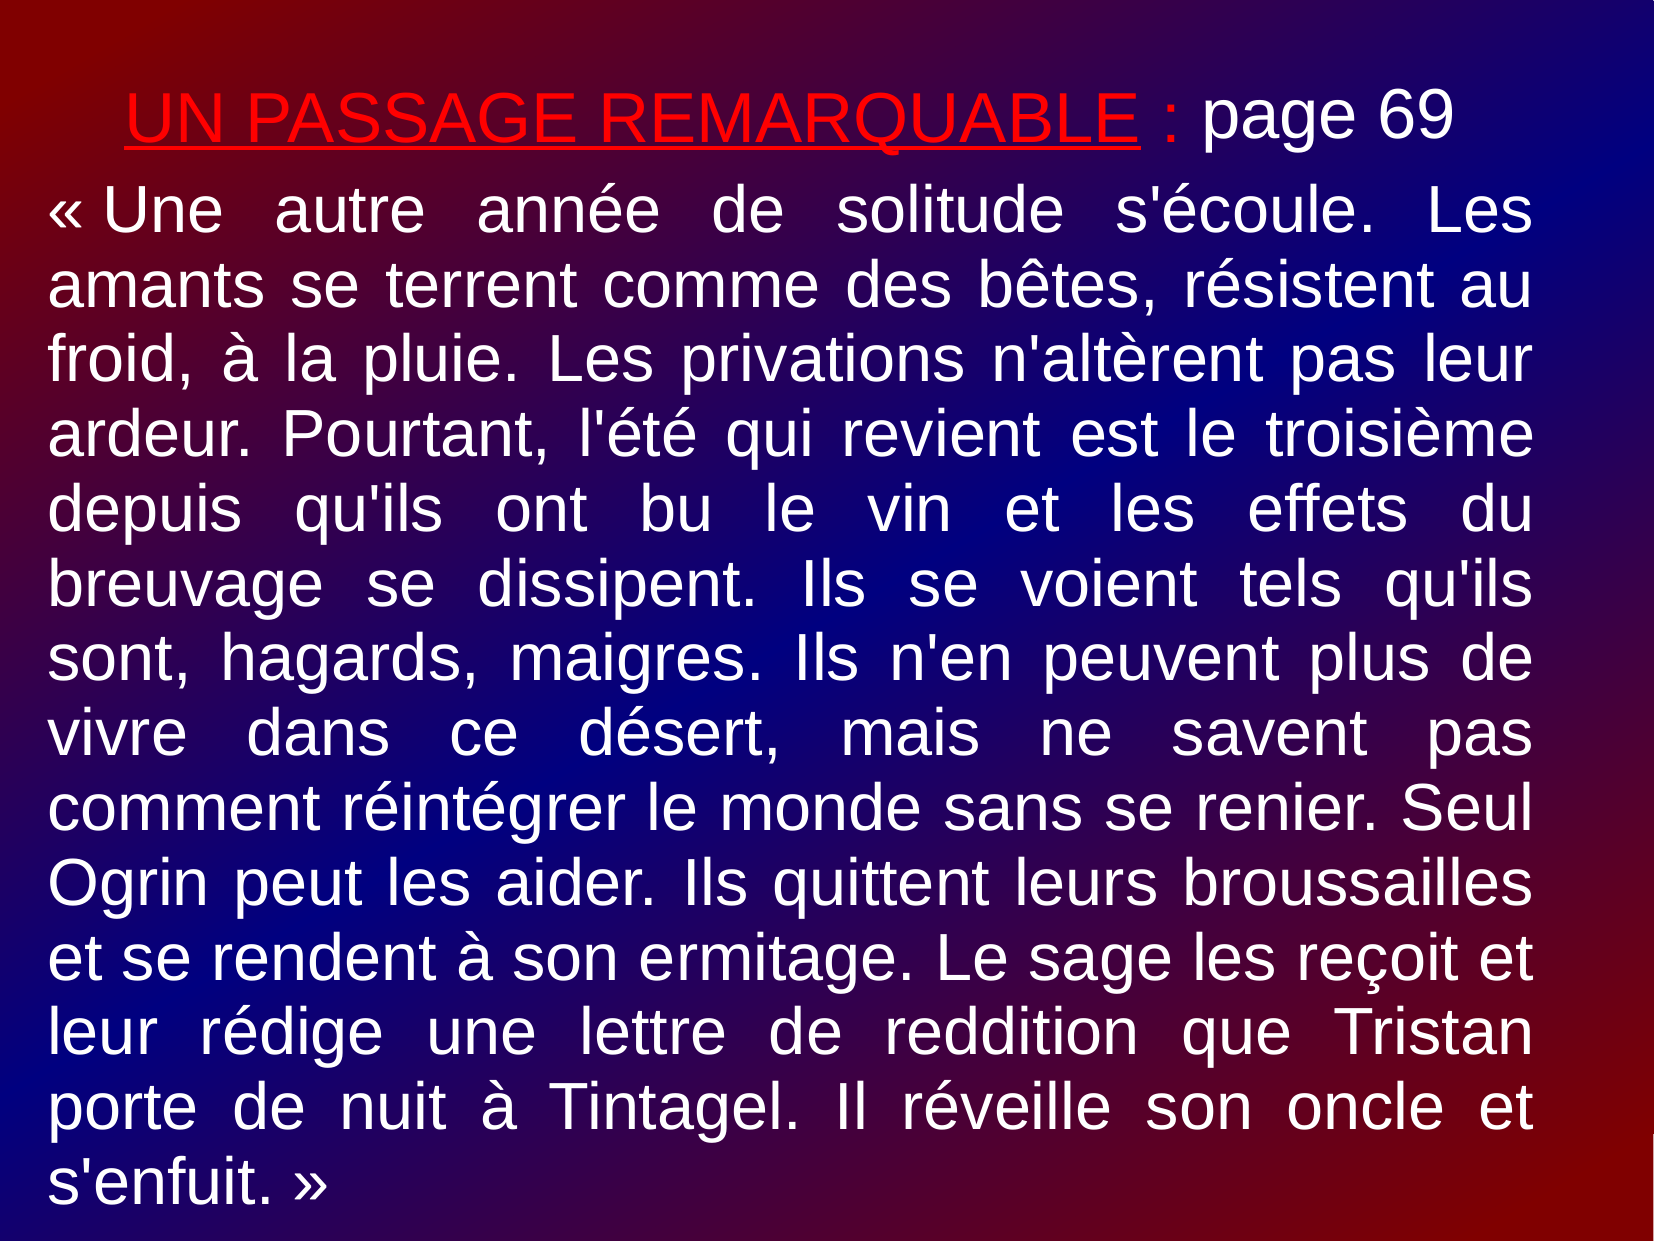

UN PASSAGE REMARQUABLE :
 page 69
# « Une autre année de solitude s'écoule. Les amants se terrent comme des bêtes, résistent au froid, à la pluie. Les privations n'altèrent pas leur ardeur. Pourtant, l'été qui revient est le troisième depuis qu'ils ont bu le vin et les effets du breuvage se dissipent. Ils se voient tels qu'ils sont, hagards, maigres. Ils n'en peuvent plus de vivre dans ce désert, mais ne savent pas comment réintégrer le monde sans se renier. Seul Ogrin peut les aider. Ils quittent leurs broussailles et se rendent à son ermitage. Le sage les reçoit et leur rédige une lettre de reddition que Tristan porte de nuit à Tintagel. Il réveille son oncle et s'enfuit. »